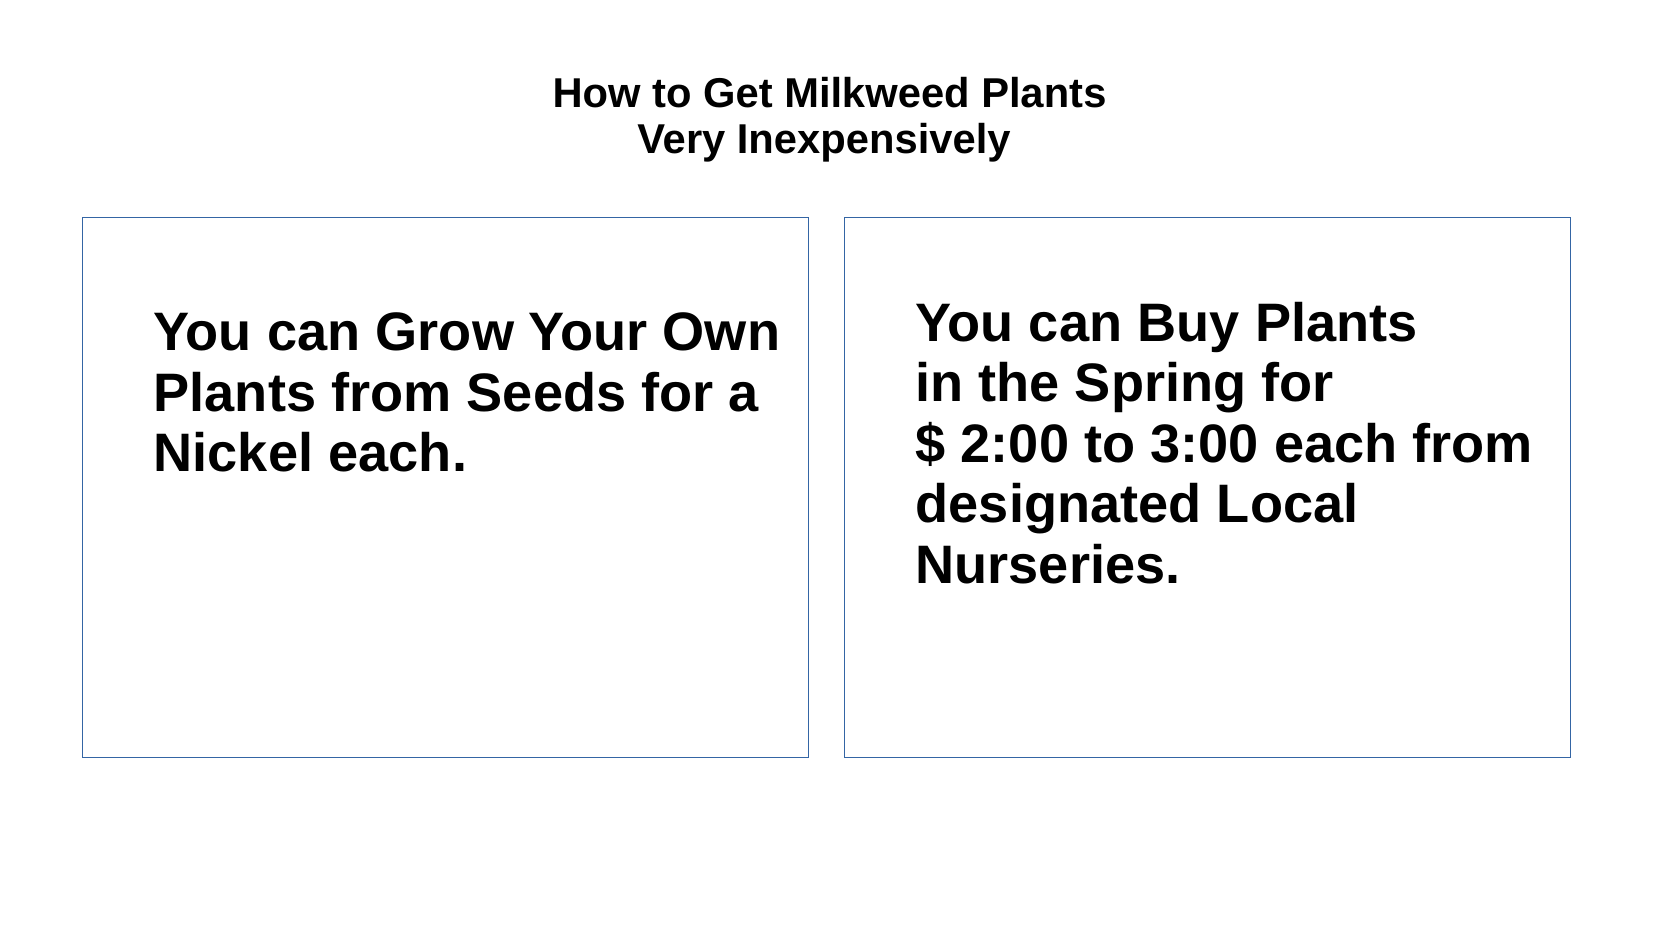

# How to Get Milkweed Plants Very Inexpensively
You can Grow Your Own Plants from Seeds for a Nickel each.
You can Buy Plants
in the Spring for
$ 2:00 to 3:00 each from designated Local Nurseries.